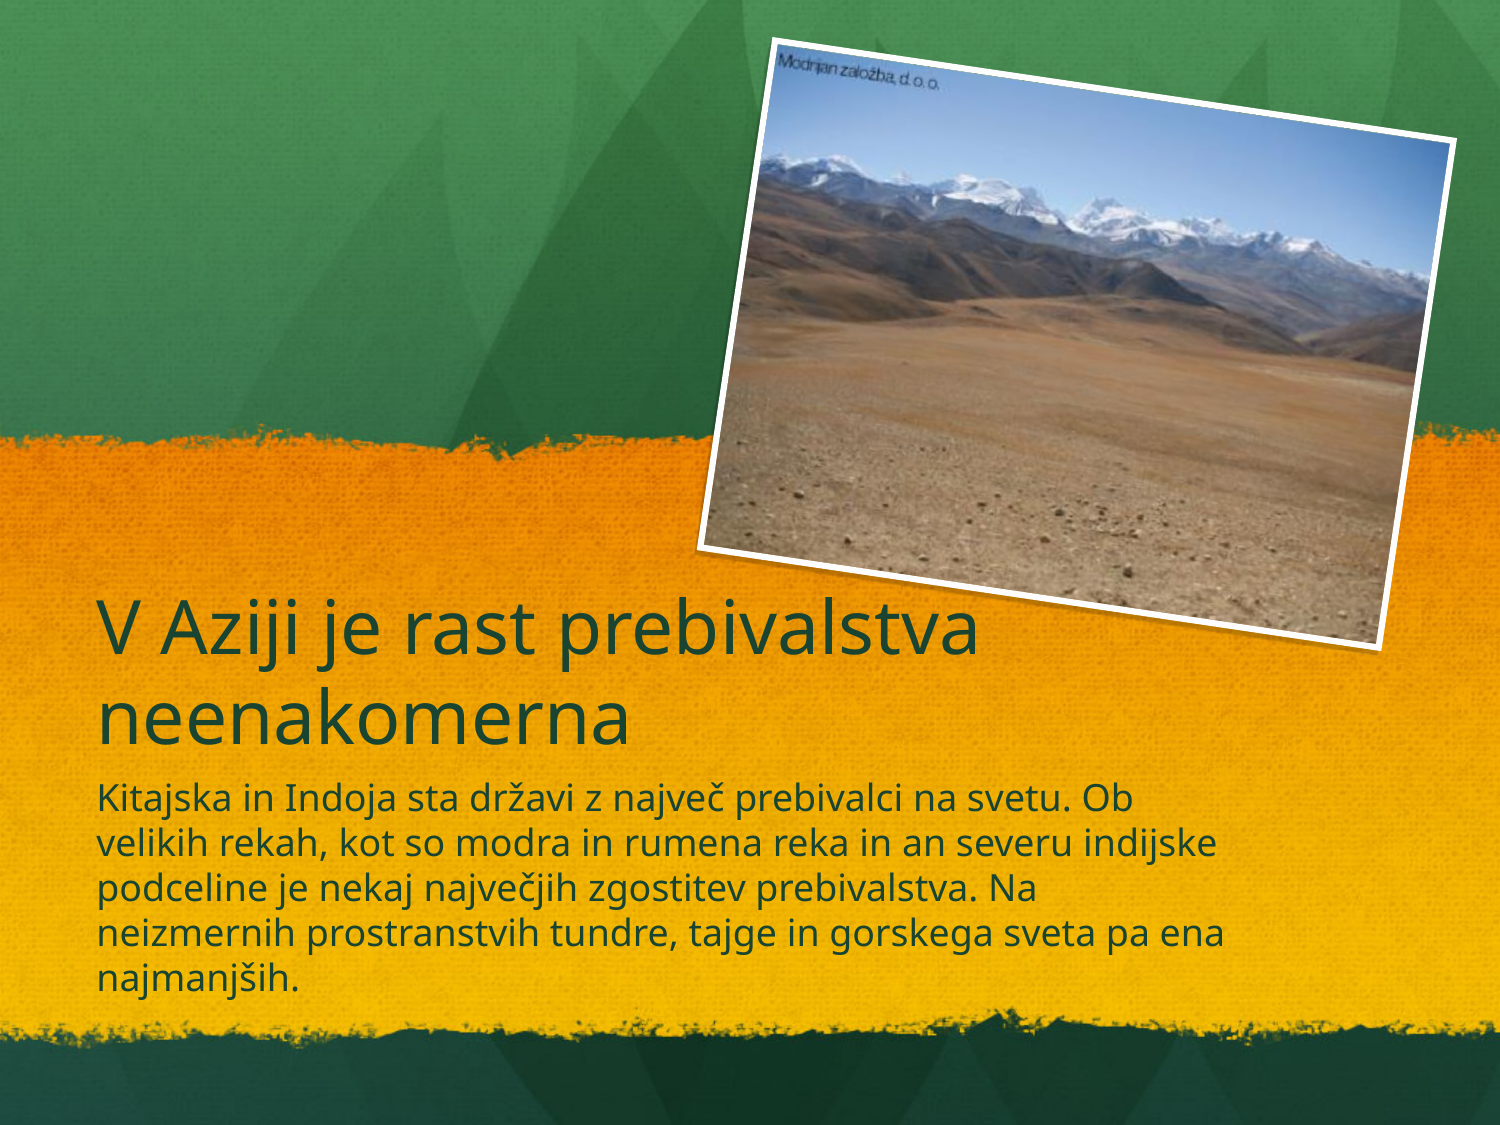

# V Aziji je rast prebivalstva neenakomerna
Kitajska in Indoja sta državi z največ prebivalci na svetu. Ob velikih rekah, kot so modra in rumena reka in an severu indijske podceline je nekaj največjih zgostitev prebivalstva. Na neizmernih prostranstvih tundre, tajge in gorskega sveta pa ena najmanjših.